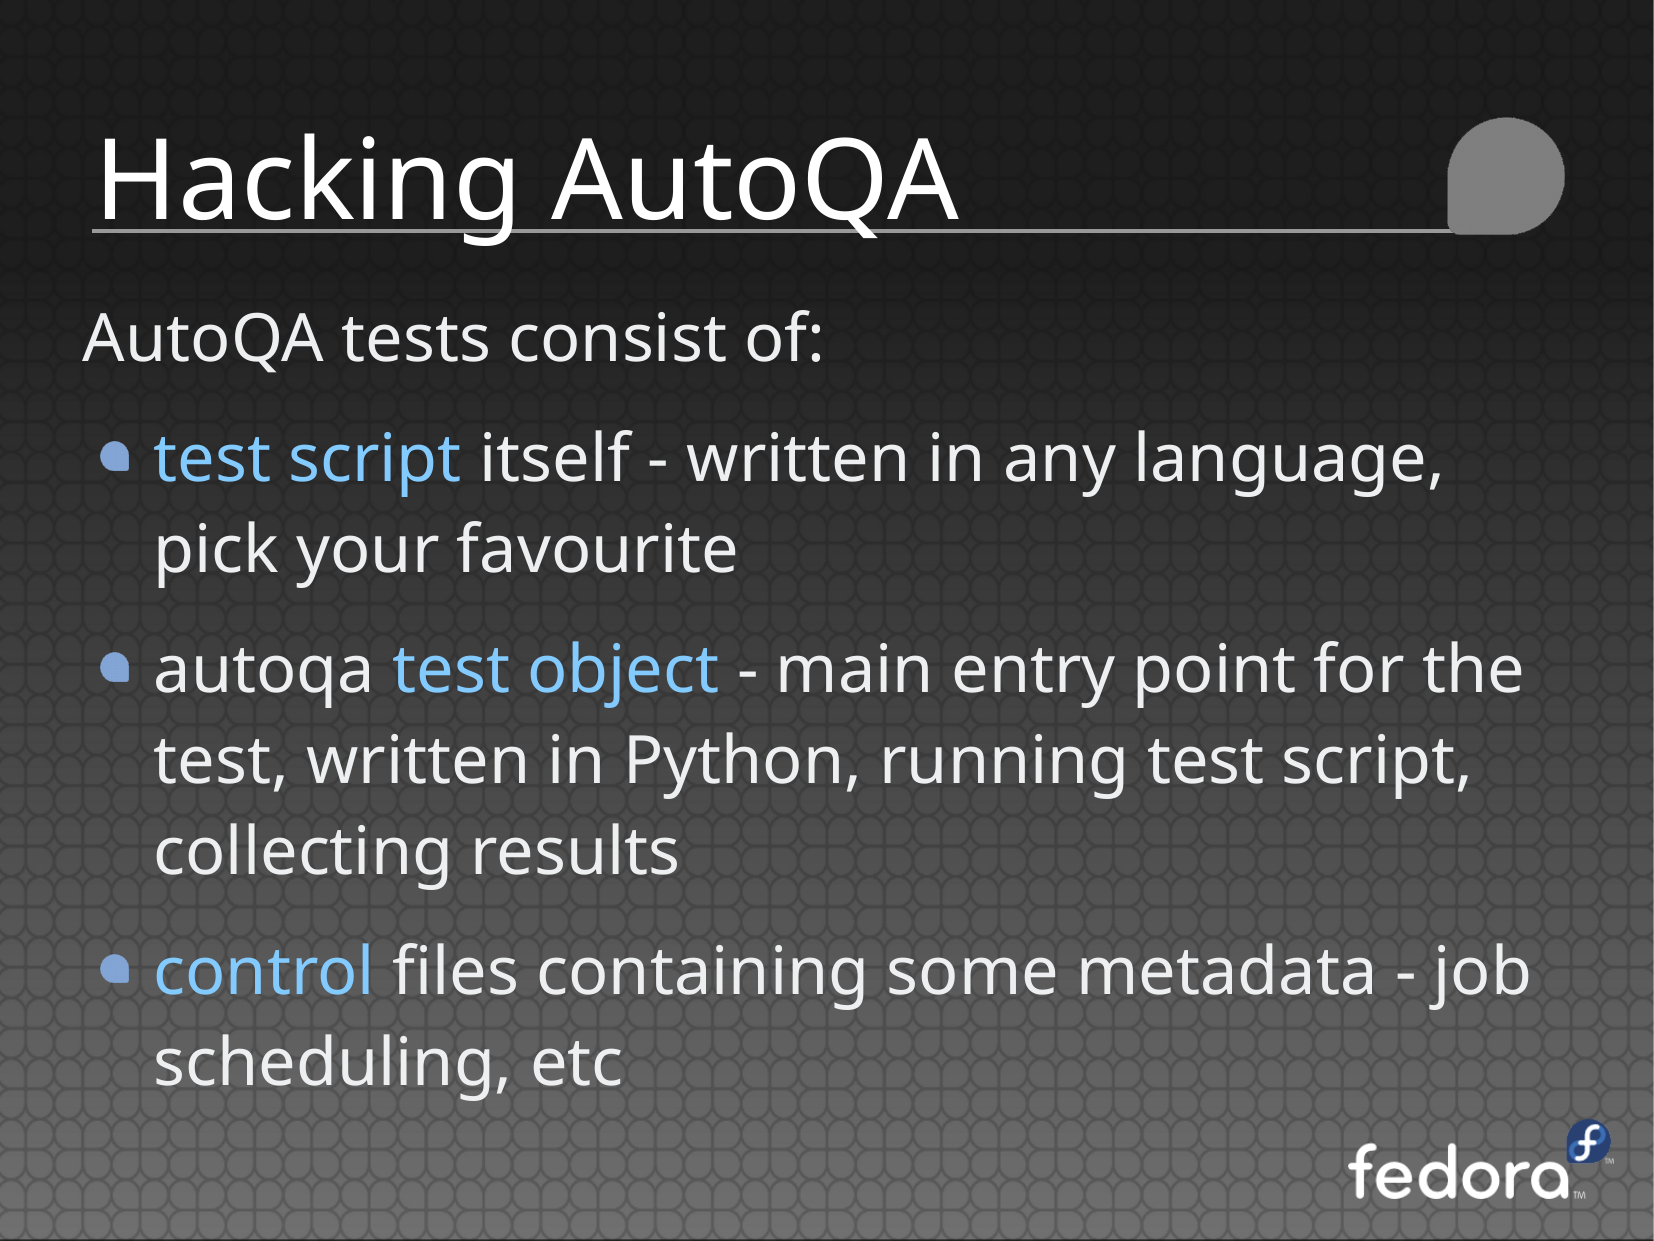

Hacking AutoQA
# AutoQA tests consist of:
test script itself - written in any language, pick your favourite
autoqa test object - main entry point for the test, written in Python, running test script, collecting results
control files containing some metadata - job scheduling, etc